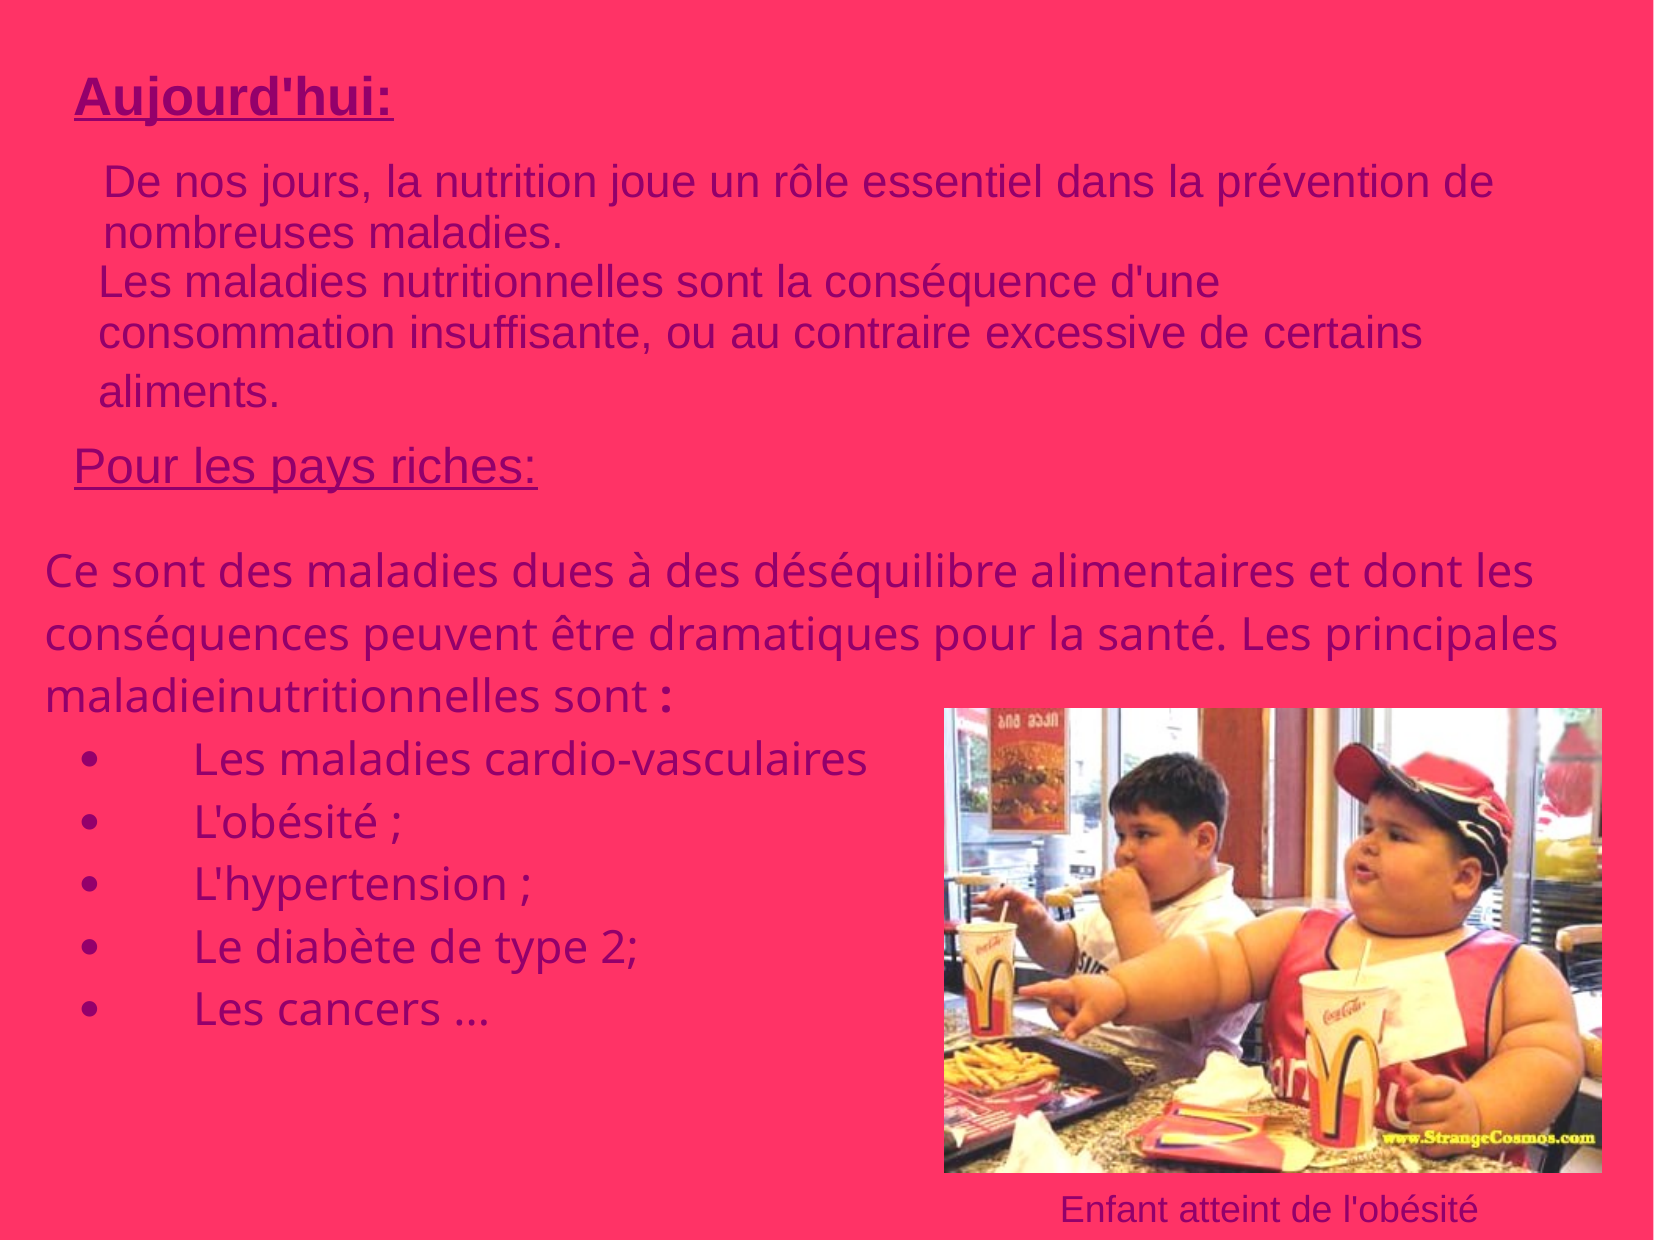

Aujourd'hui:
De nos jours, la nutrition joue un rôle essentiel dans la prévention de nombreuses maladies.
Les maladies nutritionnelles sont la conséquence d'une consommation insuffisante, ou au contraire excessive de certains aliments.
Pour les pays riches:
Ce sont des maladies dues à des déséquilibre alimentaires et dont les conséquences peuvent être dramatiques pour la santé. Les principales maladieinutritionnelles sont :
·	Les maladies cardio-vasculaires
·	L'obésité ;
·	L'hypertension ;
·	Le diabète de type 2;
·	Les cancers ...
Enfant atteint de l'obésité